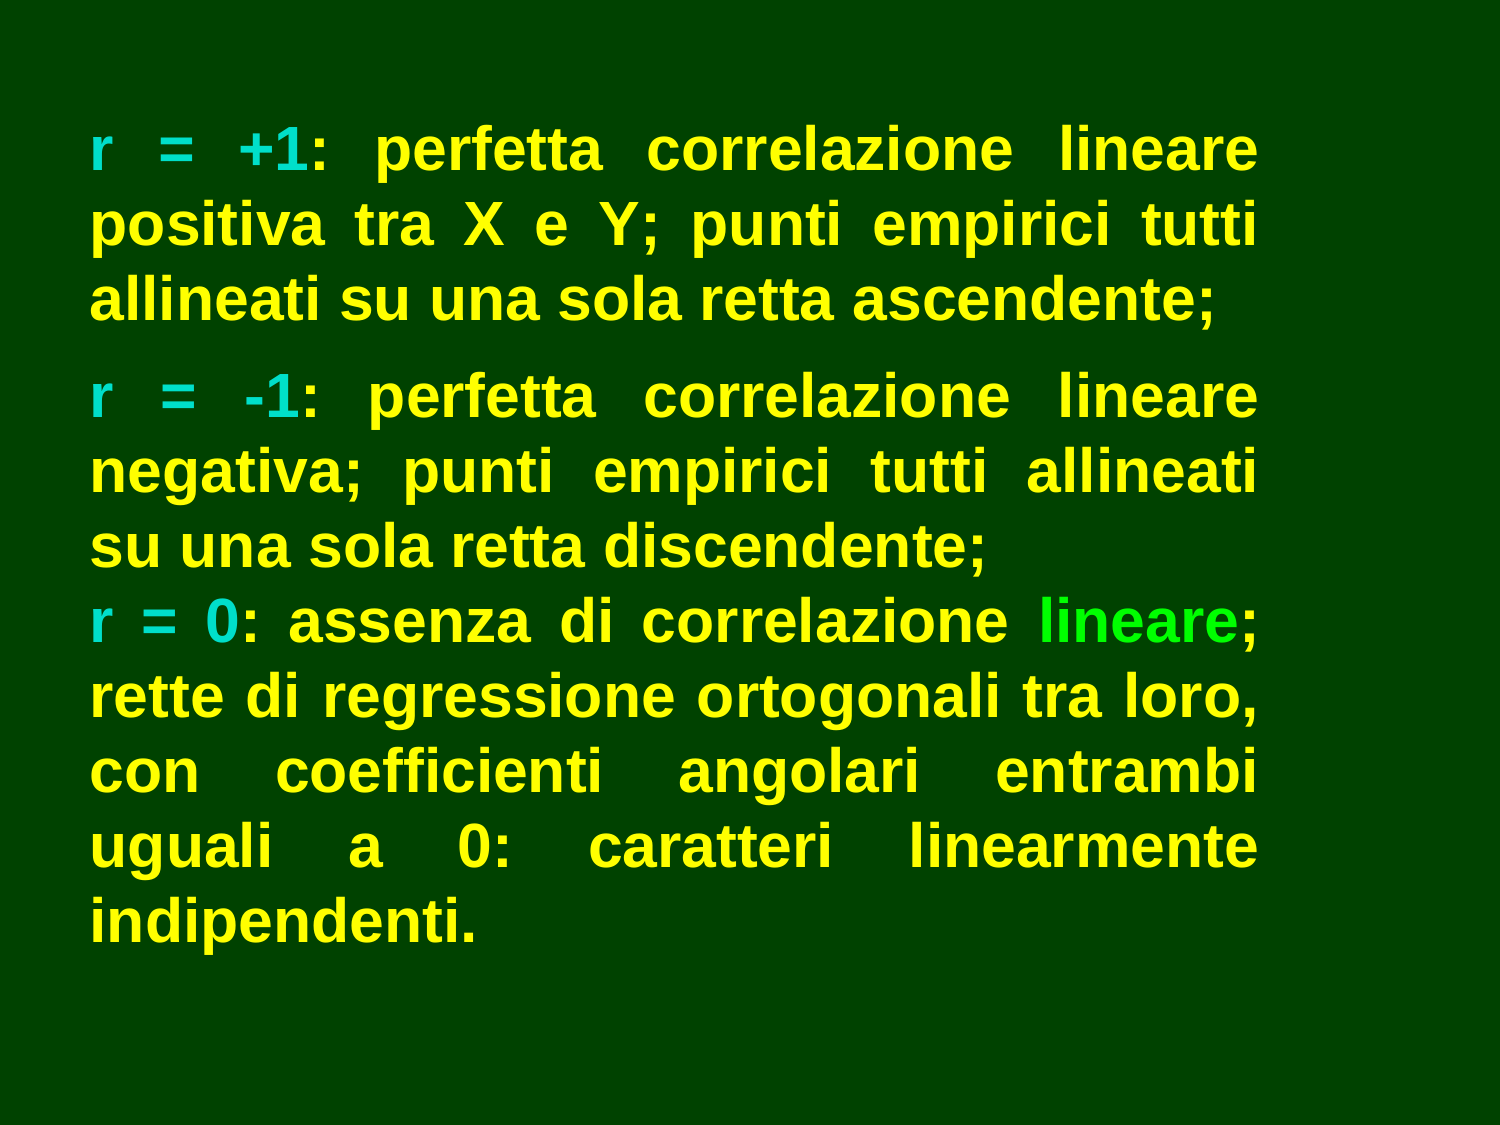

r = +1: perfetta correlazione lineare positiva tra X e Y; punti empirici tutti allineati su una sola retta ascendente;
r = -1: perfetta correlazione lineare negativa; punti empirici tutti allineati su una sola retta discendente;
r = 0: assenza di correlazione lineare; rette di regressione ortogonali tra loro, con coefficienti angolari entrambi uguali a 0: caratteri linearmente indipendenti.